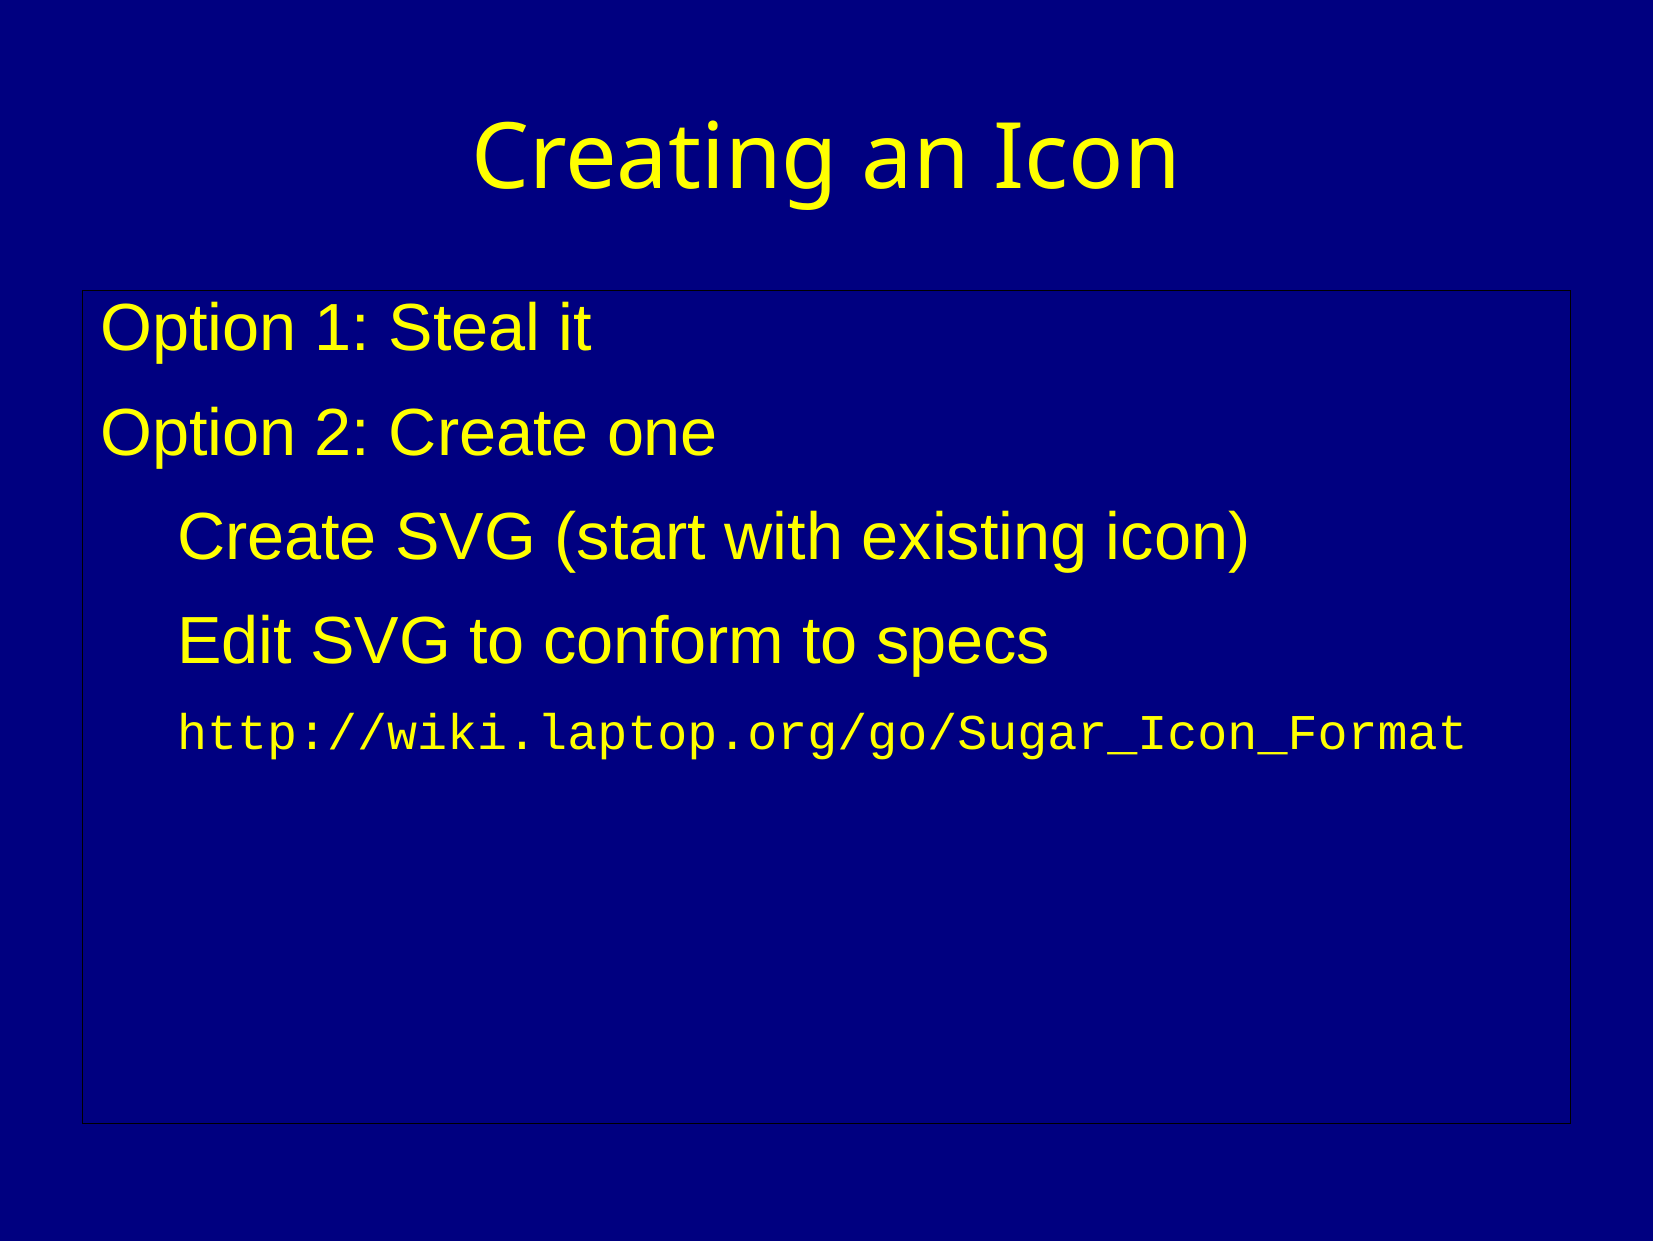

# Creating an Icon
Option 1: Steal it
Option 2: Create one
Create SVG (start with existing icon)
Edit SVG to conform to specs
http://wiki.laptop.org/go/Sugar_Icon_Format